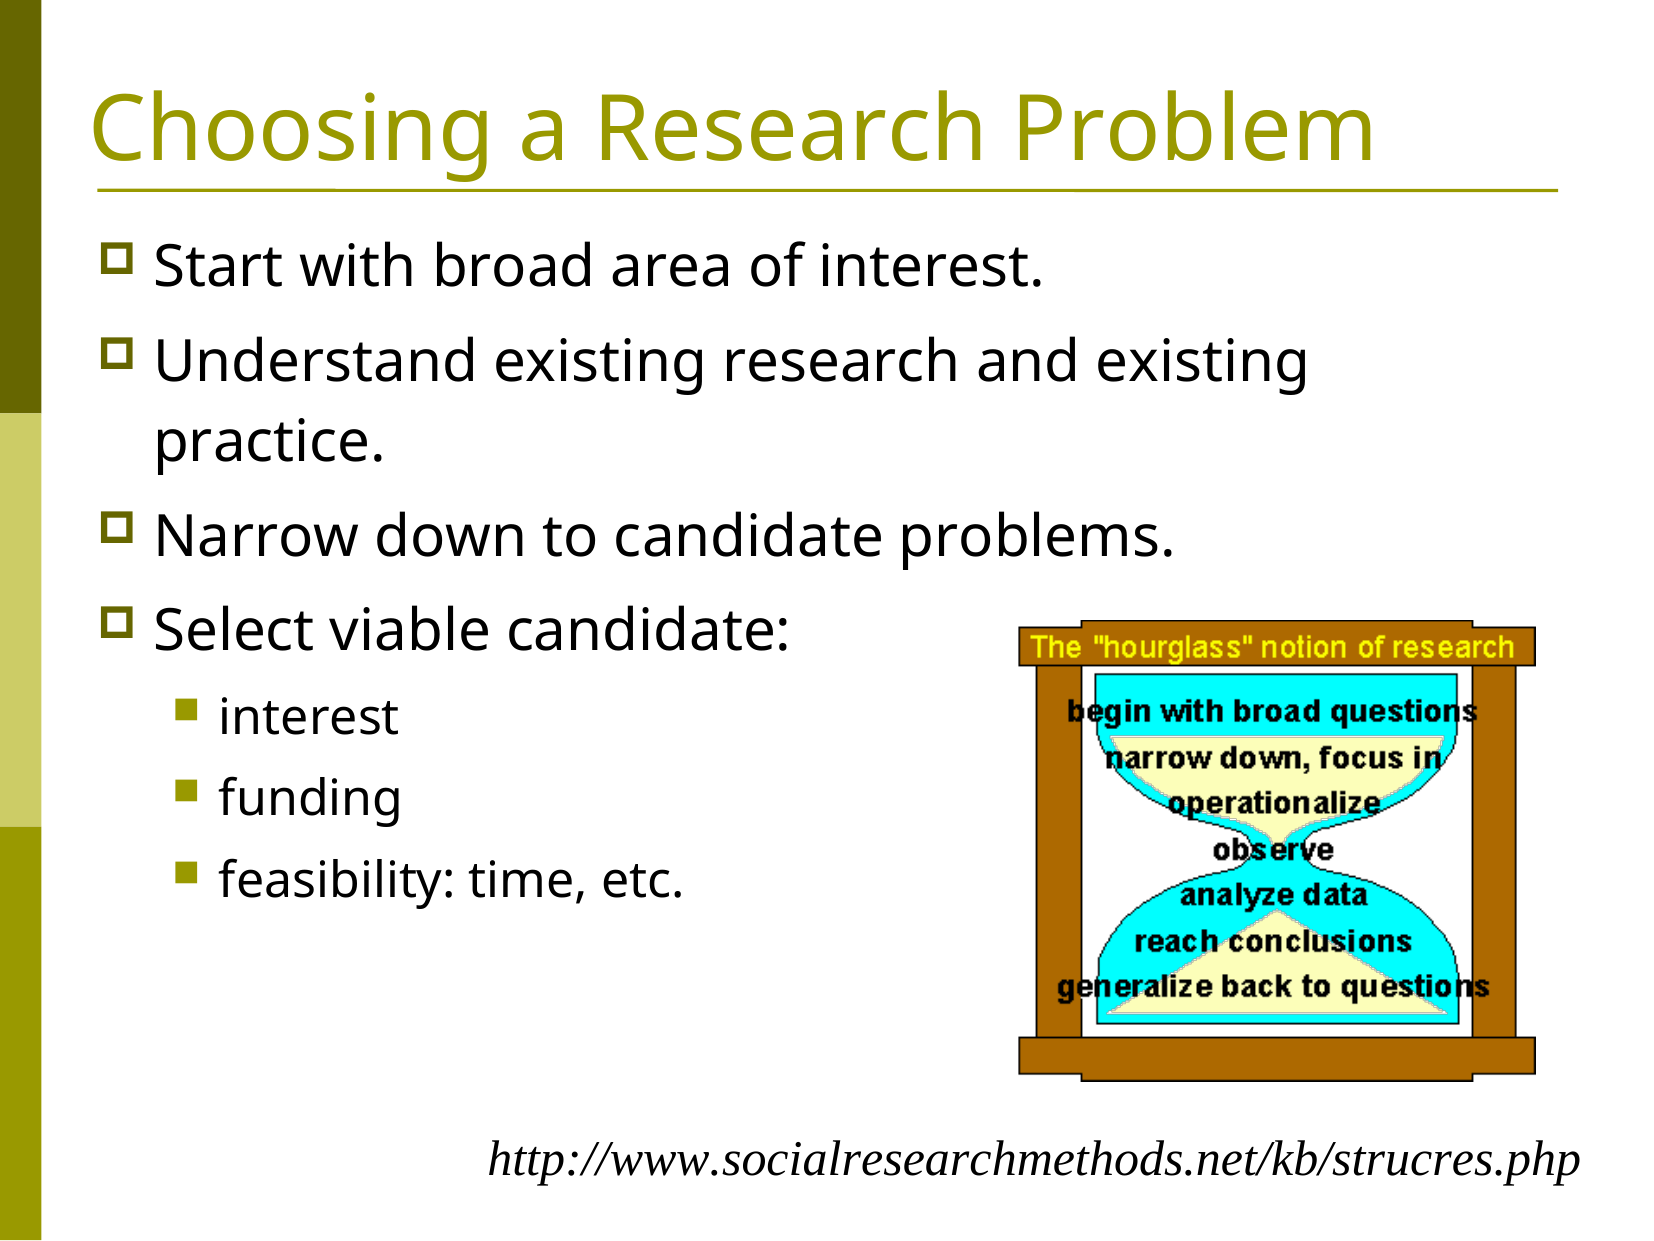

# Choosing a Research Problem
Start with broad area of interest.
Understand existing research and existing practice.
Narrow down to candidate problems.
Select viable candidate:
interest
funding
feasibility: time, etc.
http://www.socialresearchmethods.net/kb/strucres.php